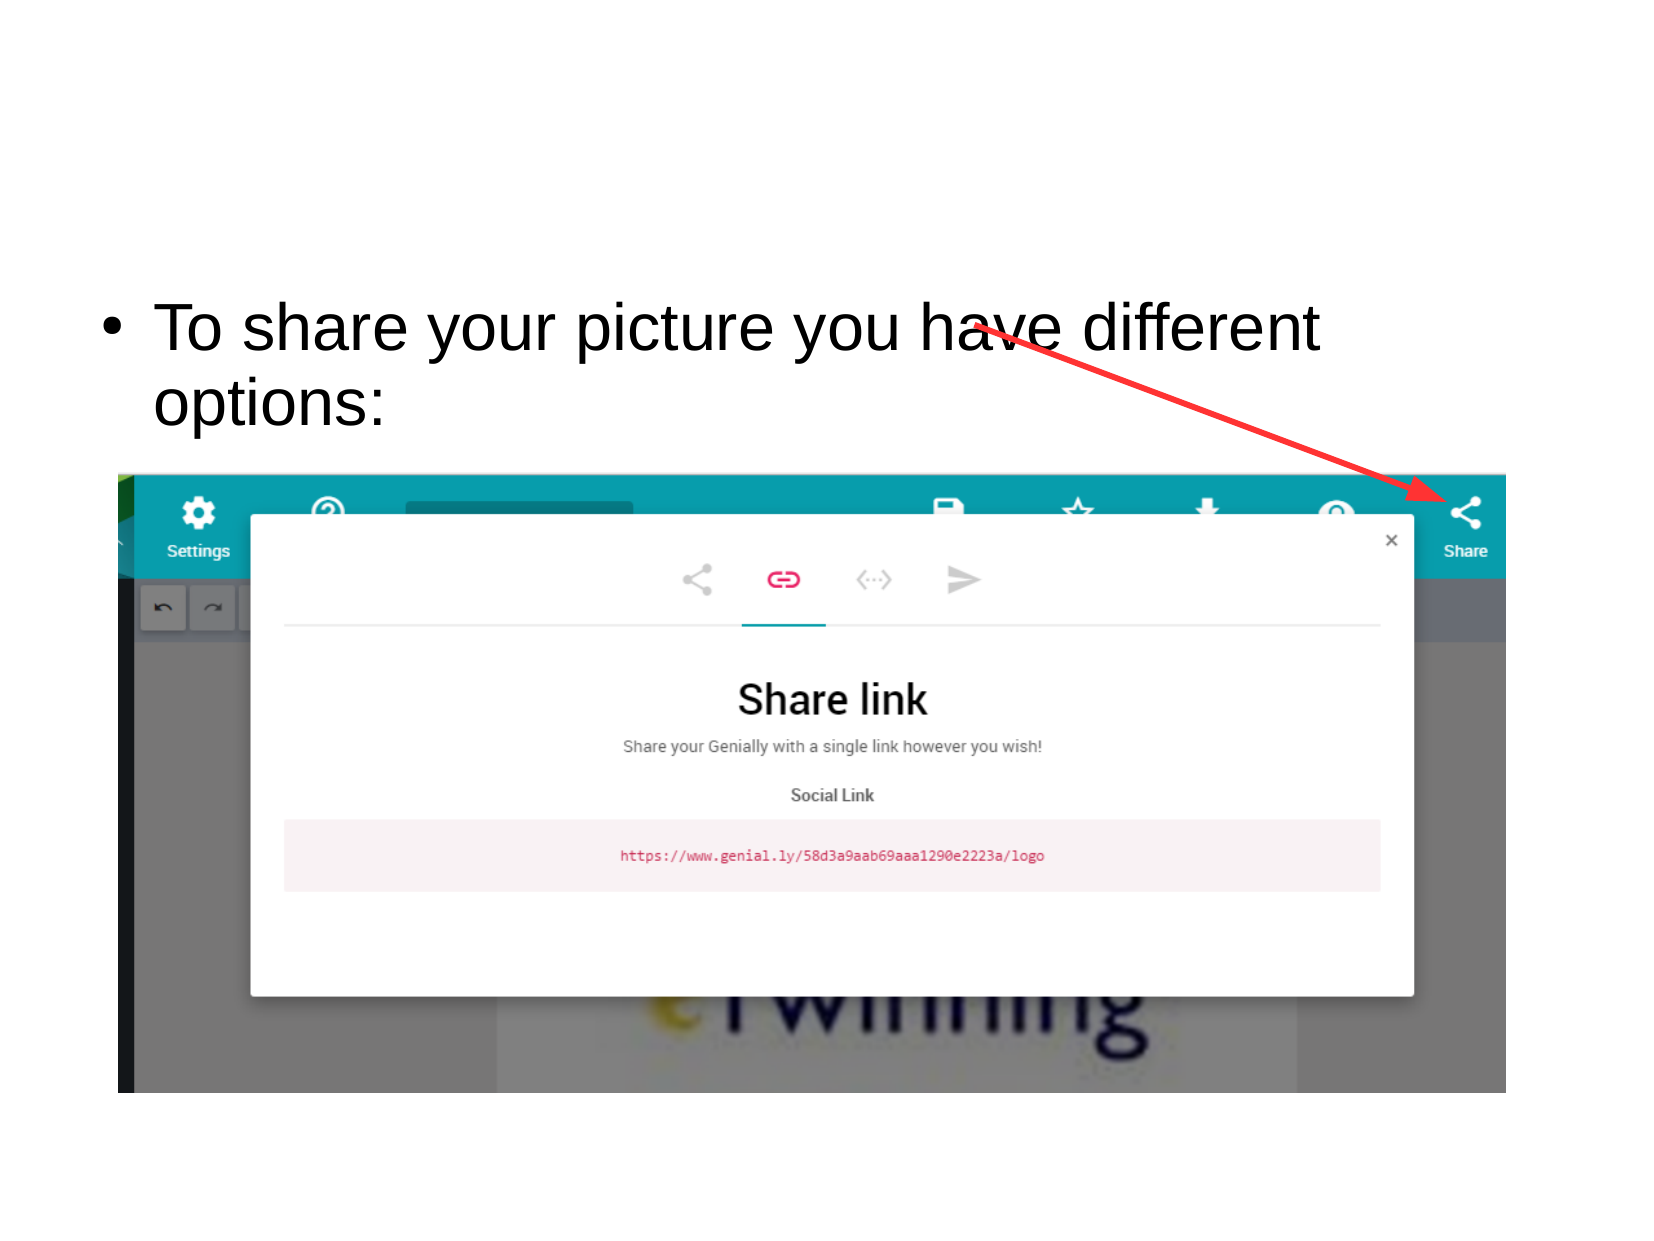

#
To share your picture you have different options: